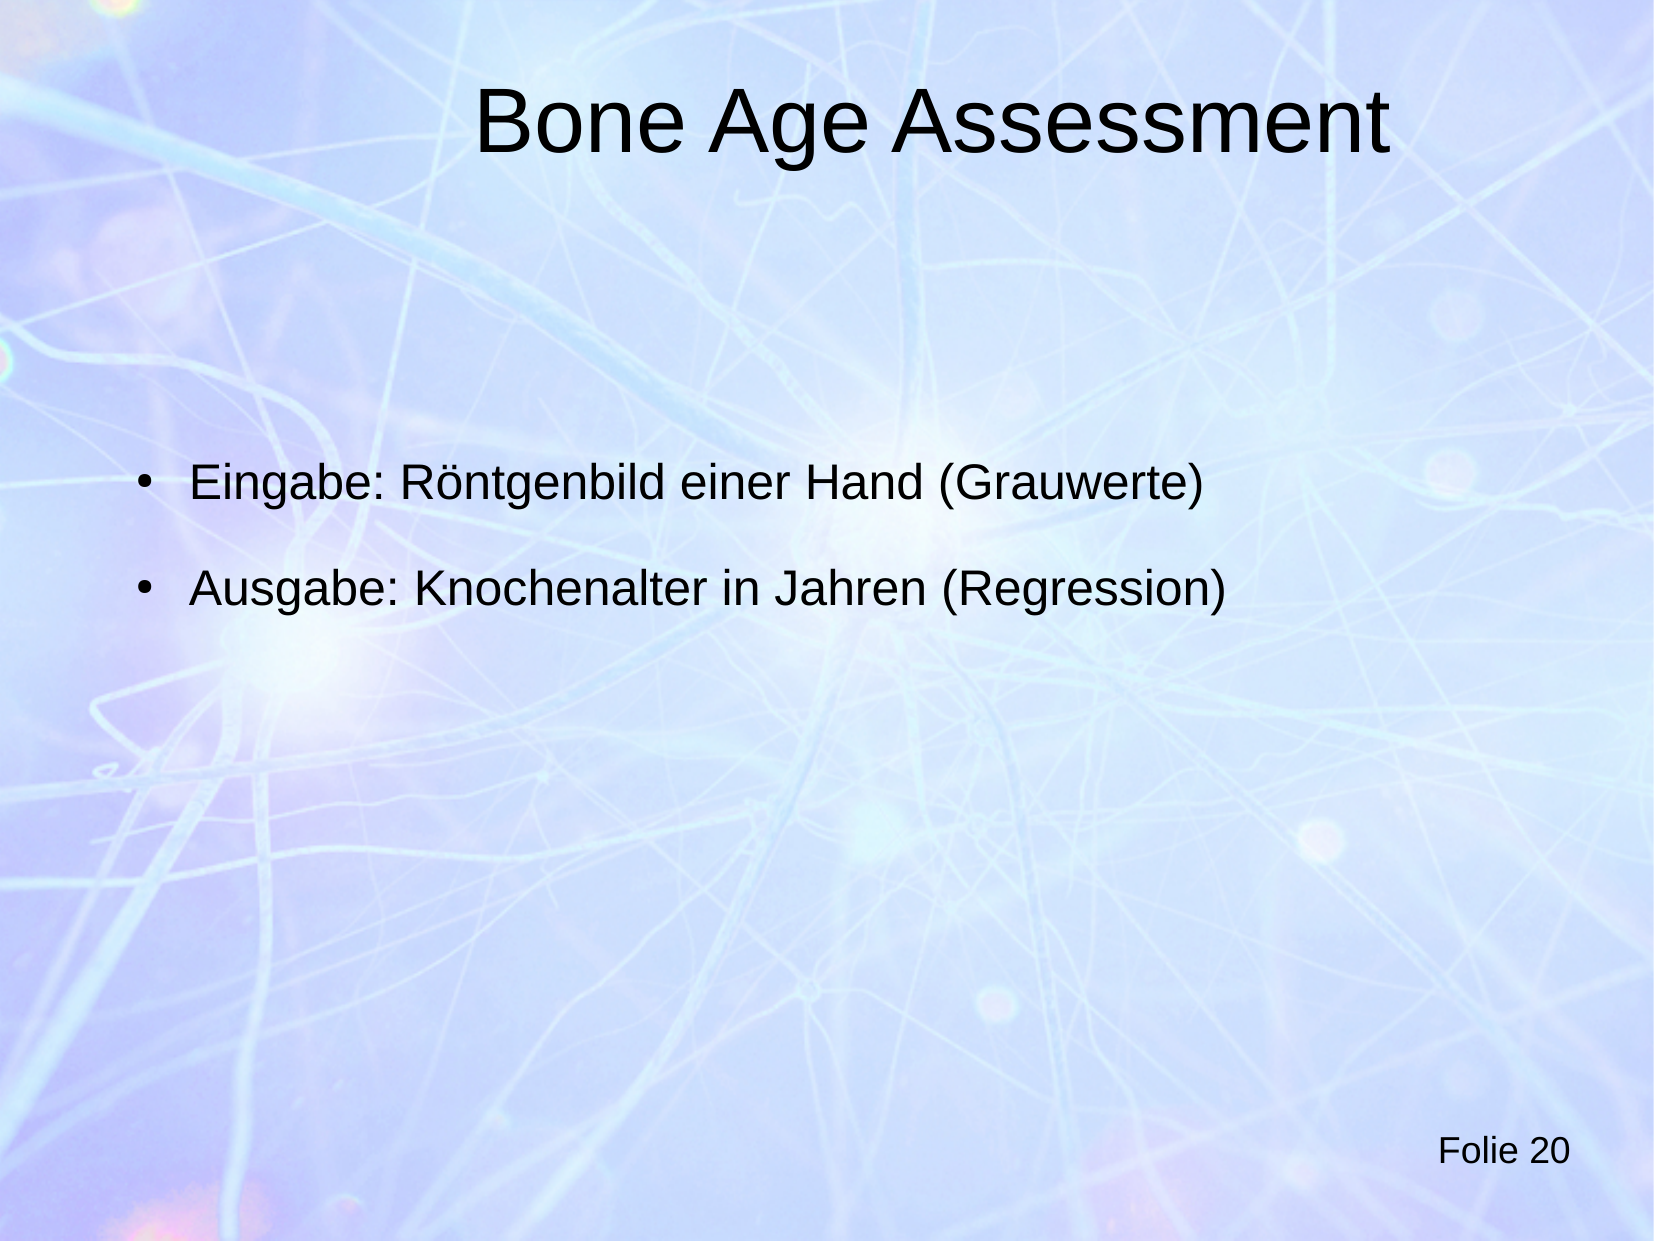

# Bone Age Assessment
Eingabe: Röntgenbild einer Hand (Grauwerte)
Ausgabe: Knochenalter in Jahren (Regression)
20